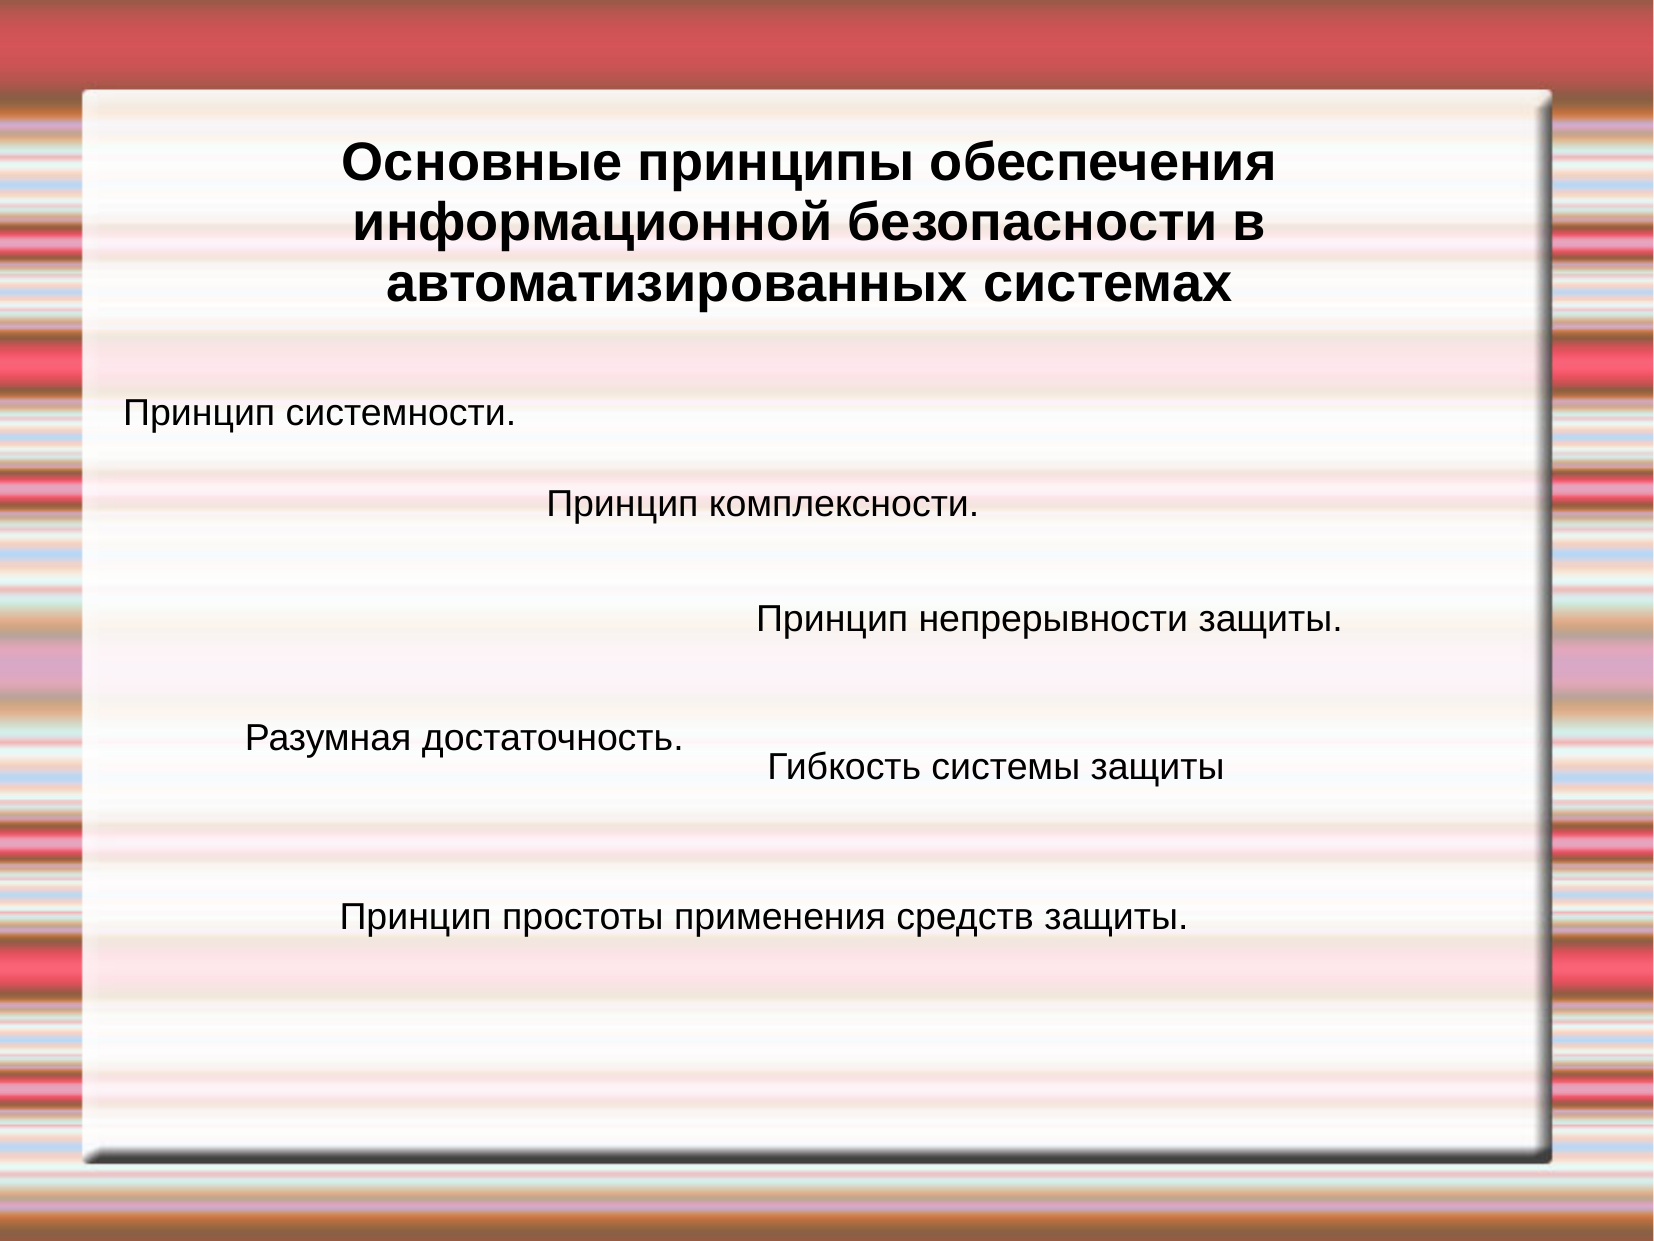

Основные принципы обеспечения информационной безопасности в автоматизированных системах
Принцип системности.
Принцип комплексности.
Принцип непрерывности защиты.
Разумная достаточность.
Гибкость системы защиты
Принцип простоты применения средств защиты.